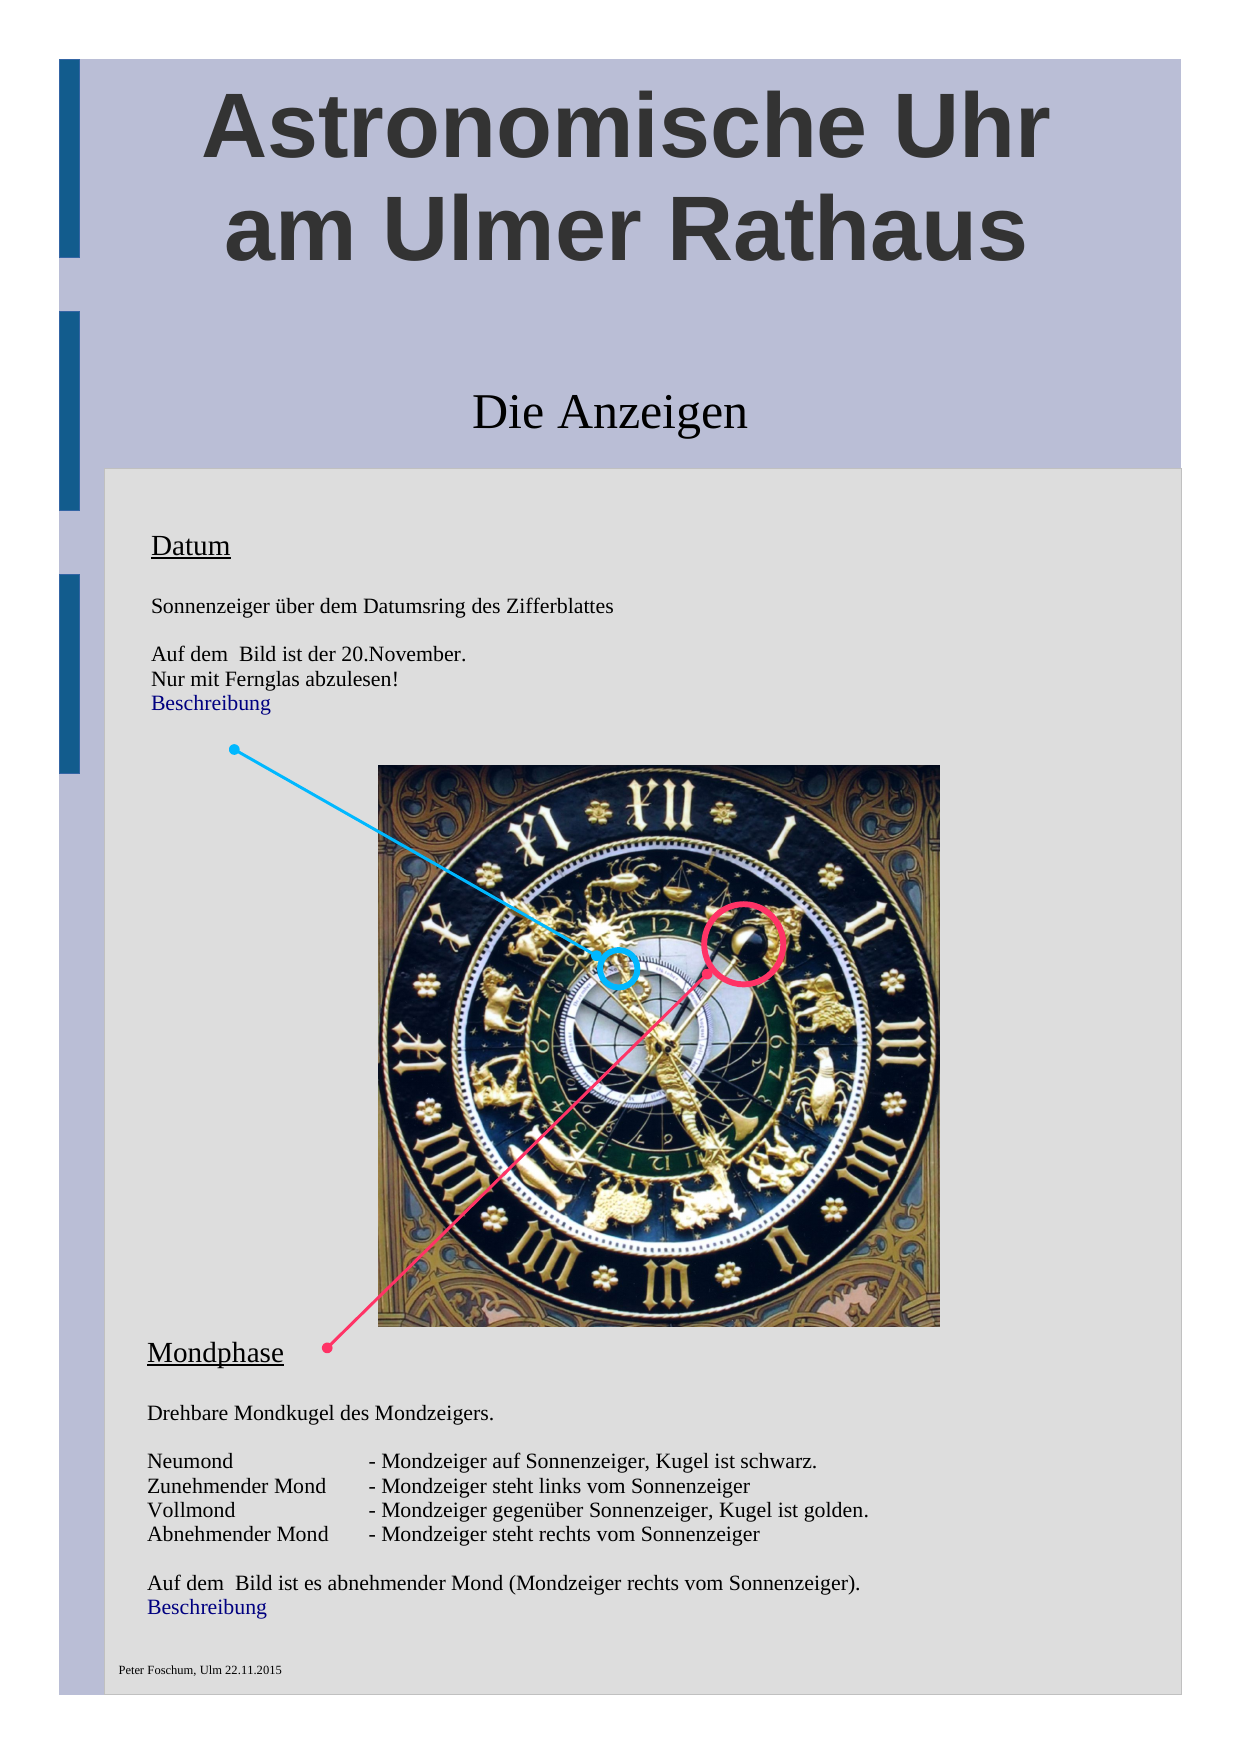

# Astronomische Uhr am Ulmer Rathaus
Die Anzeigen
Datum
Sonnenzeiger über dem Datumsring des Zifferblattes
Auf dem Bild ist der 20.November.
Nur mit Fernglas abzulesen!
Beschreibung
Mondphase
Drehbare Mondkugel des Mondzeigers.
Neumond		- Mondzeiger auf Sonnenzeiger, Kugel ist schwarz.
Zunehmender Mond	- Mondzeiger steht links vom Sonnenzeiger
Vollmond		- Mondzeiger gegenüber Sonnenzeiger, Kugel ist golden.
Abnehmender Mond	- Mondzeiger steht rechts vom Sonnenzeiger
Auf dem Bild ist es abnehmender Mond (Mondzeiger rechts vom Sonnenzeiger).
Beschreibung
Peter Foschum, Ulm 22.11.2015